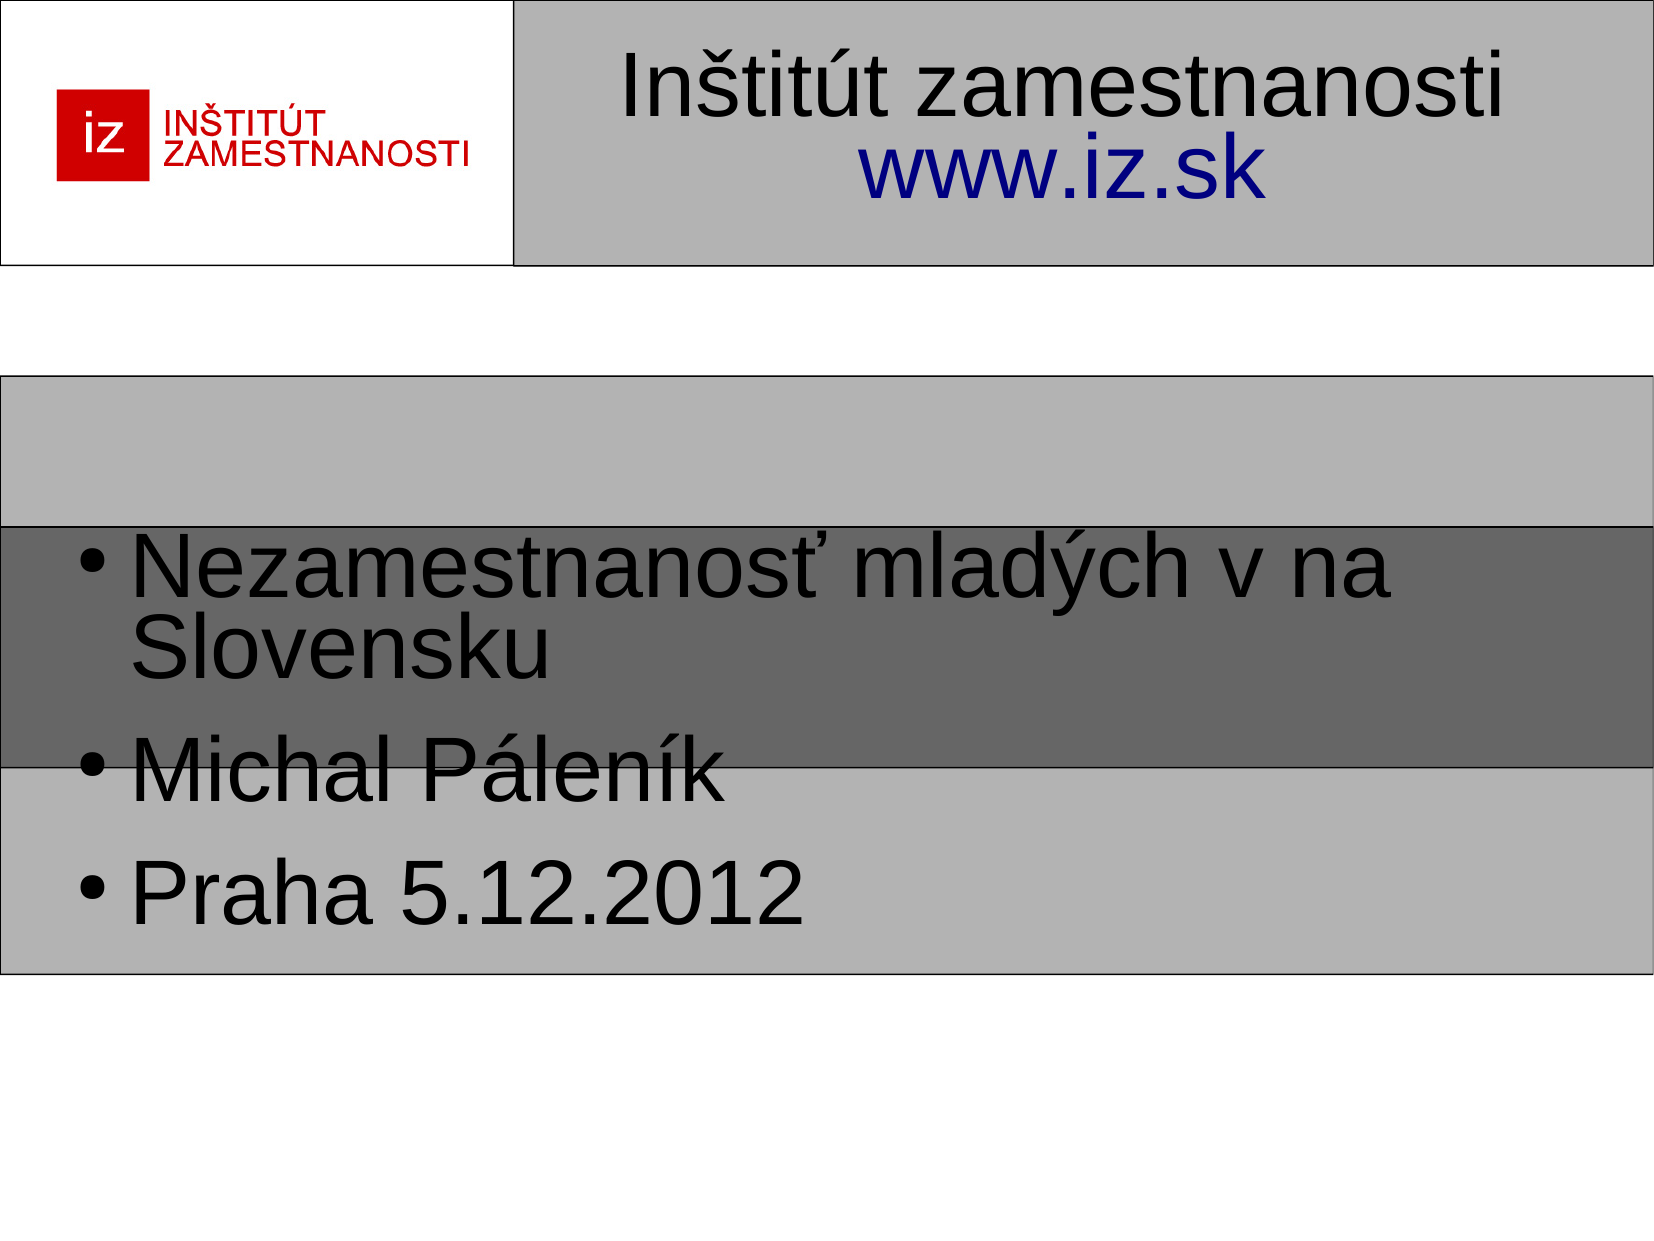

# Inštitút zamestnanosti www.iz.sk
Nezamestnanosť mladých v na Slovensku
Michal Páleník
Praha 5.12.2012